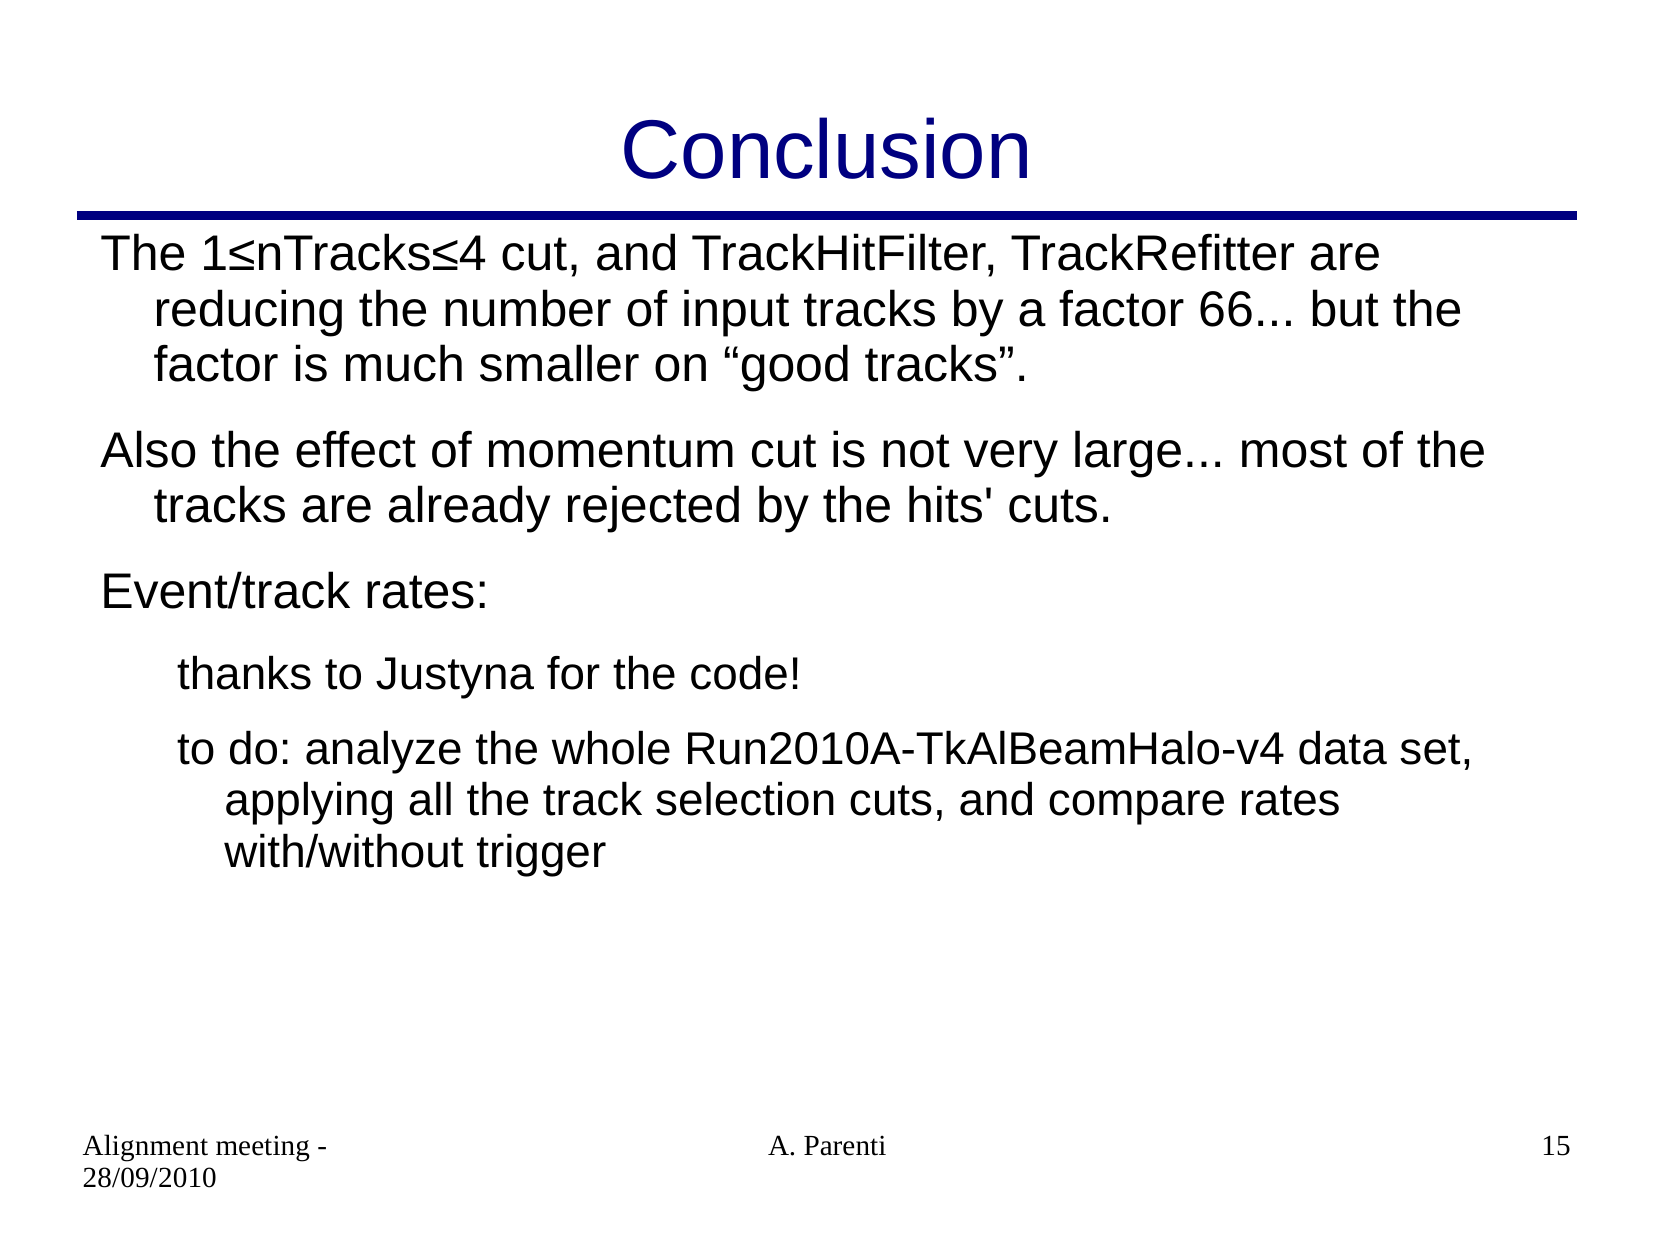

# Conclusion
The 1≤nTracks≤4 cut, and TrackHitFilter, TrackRefitter are reducing the number of input tracks by a factor 66... but the factor is much smaller on “good tracks”.
Also the effect of momentum cut is not very large... most of the tracks are already rejected by the hits' cuts.
Event/track rates:
thanks to Justyna for the code!
to do: analyze the whole Run2010A-TkAlBeamHalo-v4 data set, applying all the track selection cuts, and compare rates with/without trigger
15